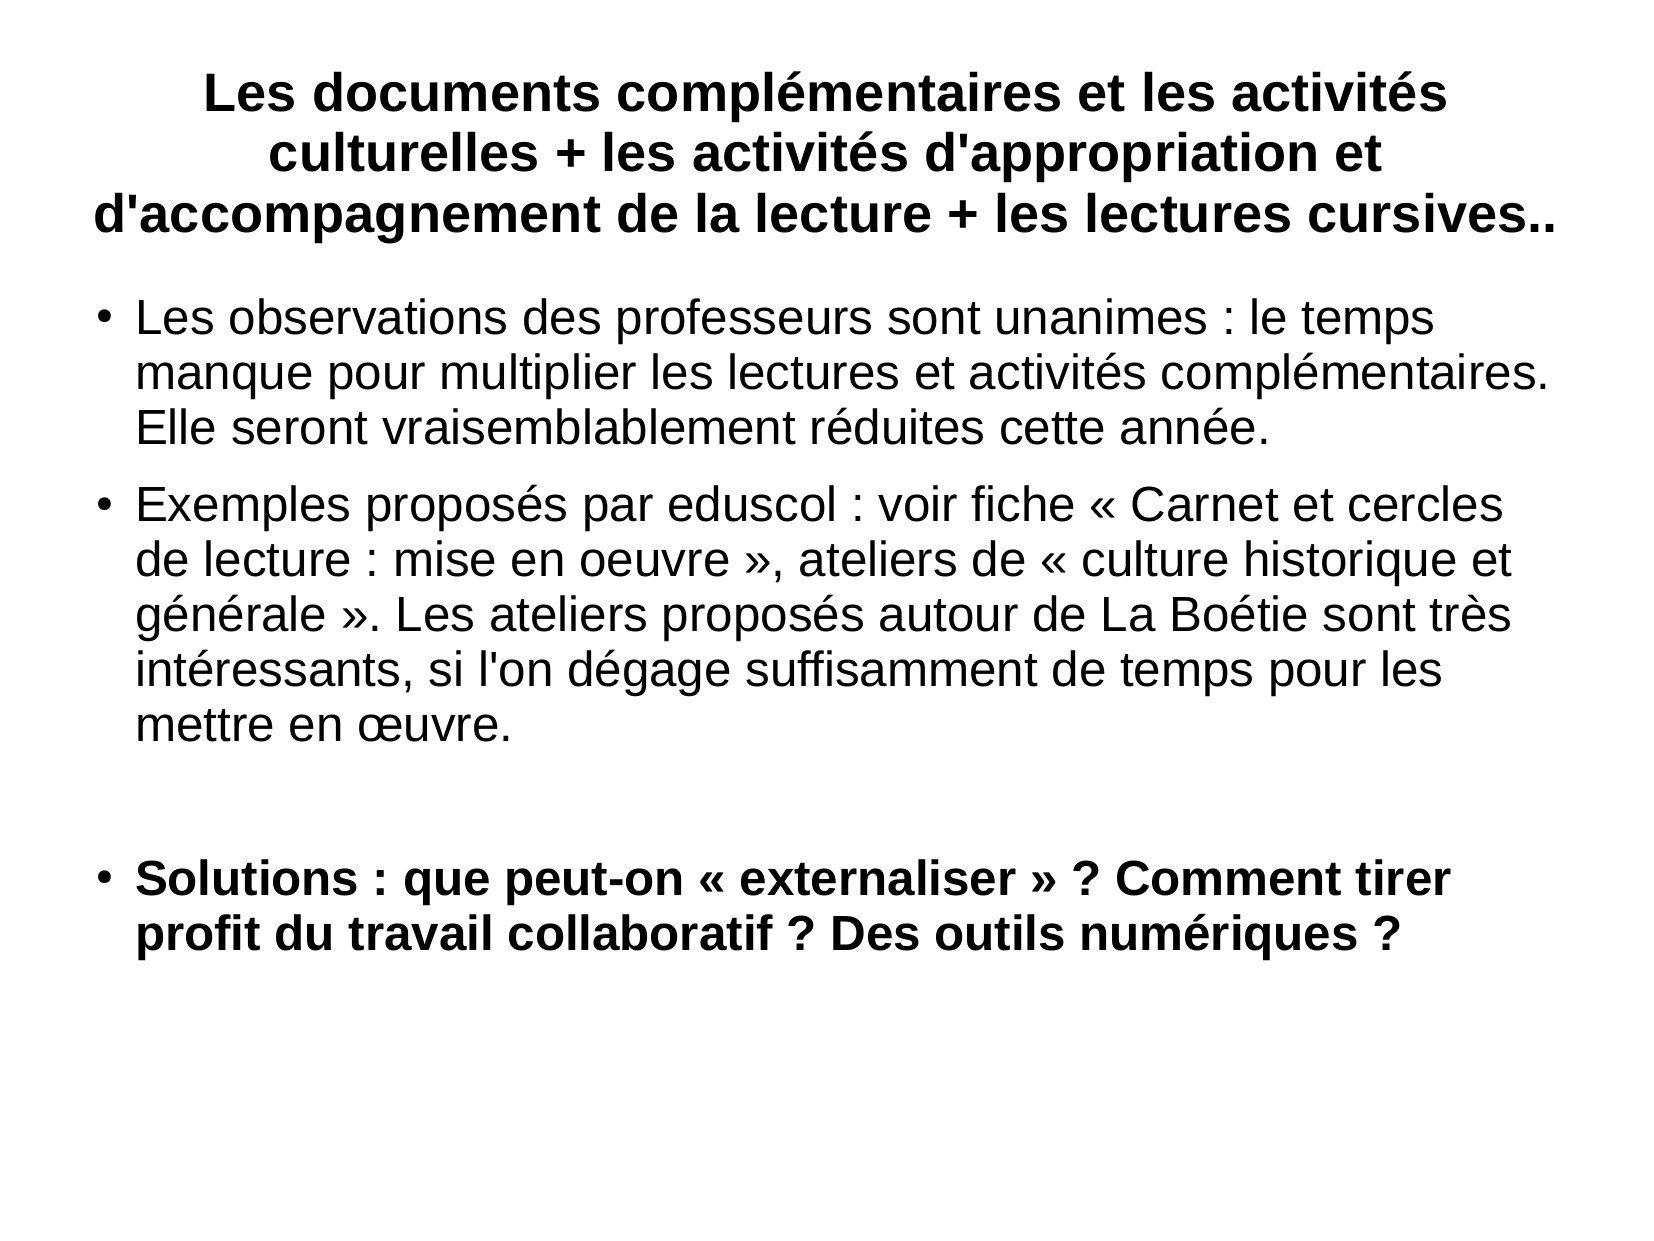

# Les documents complémentaires et les activités culturelles + les activités d'appropriation et d'accompagnement de la lecture + les lectures cursives..
Les observations des professeurs sont unanimes : le temps manque pour multiplier les lectures et activités complémentaires. Elle seront vraisemblablement réduites cette année.
Exemples proposés par eduscol : voir fiche « Carnet et cercles de lecture : mise en oeuvre », ateliers de « culture historique et générale ». Les ateliers proposés autour de La Boétie sont très intéressants, si l'on dégage suffisamment de temps pour les mettre en œuvre.
Solutions : que peut-on « externaliser » ? Comment tirer profit du travail collaboratif ? Des outils numériques ?